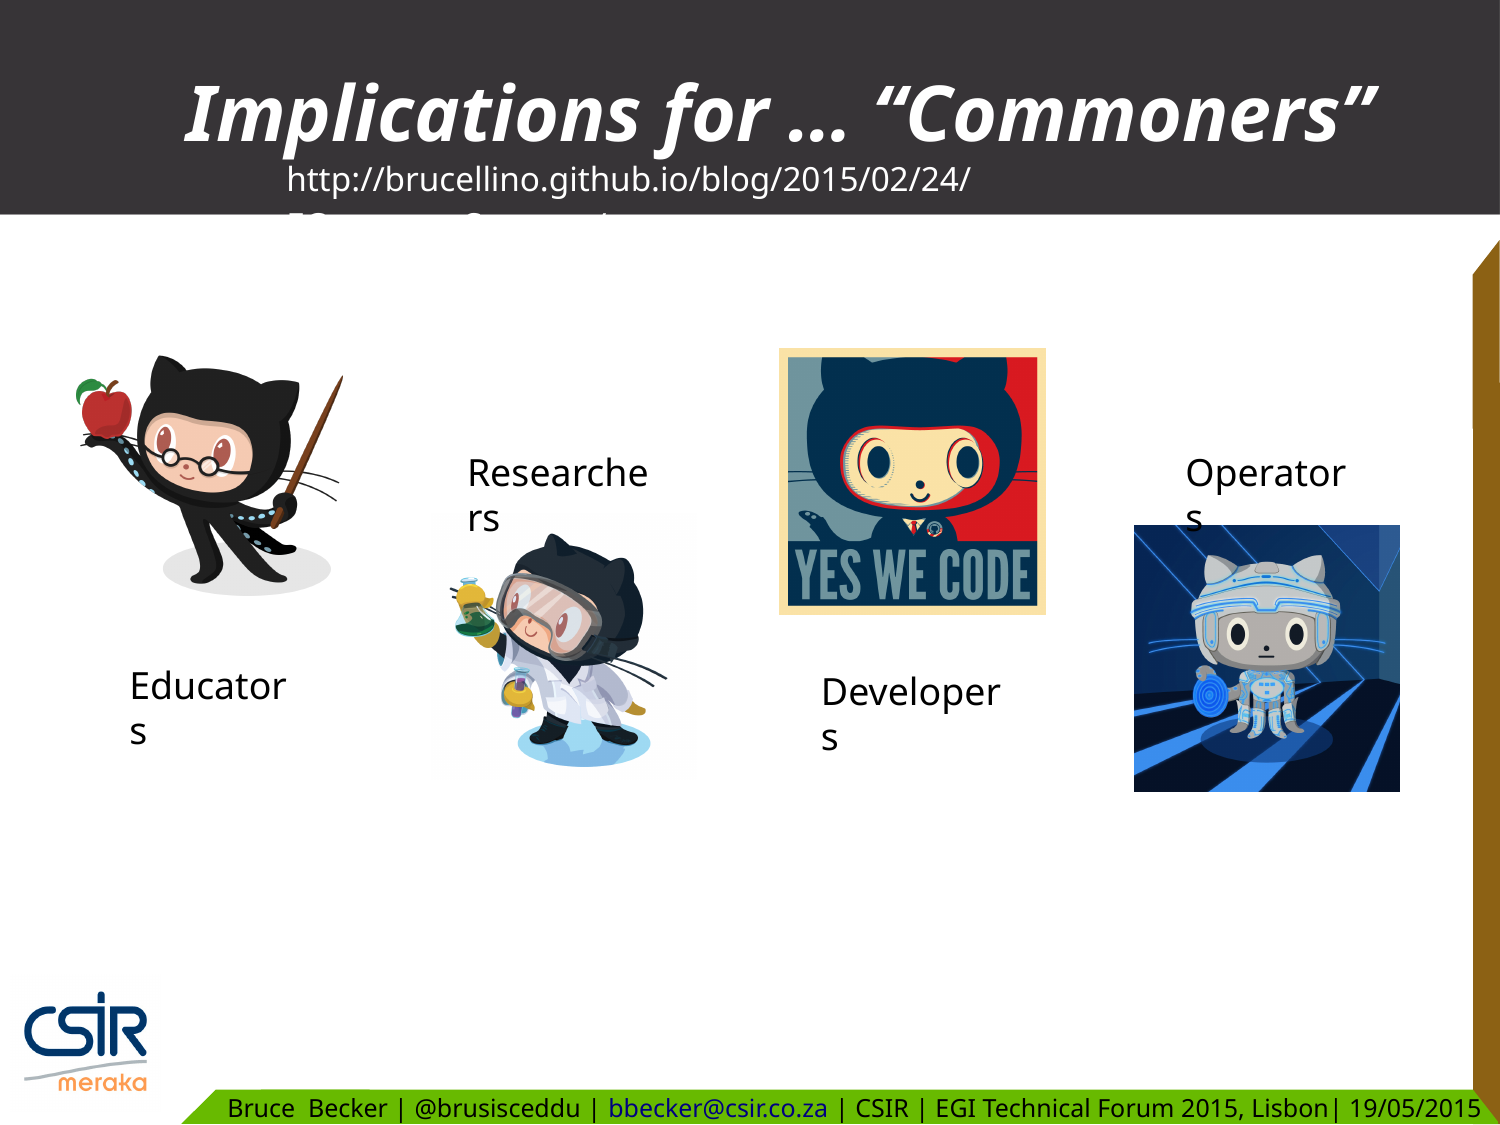

# Implications for … “Commoners”
http://brucellino.github.io/blog/2015/02/24/ECommonsStrategy/
Researchers
Operators
Educators
Developers